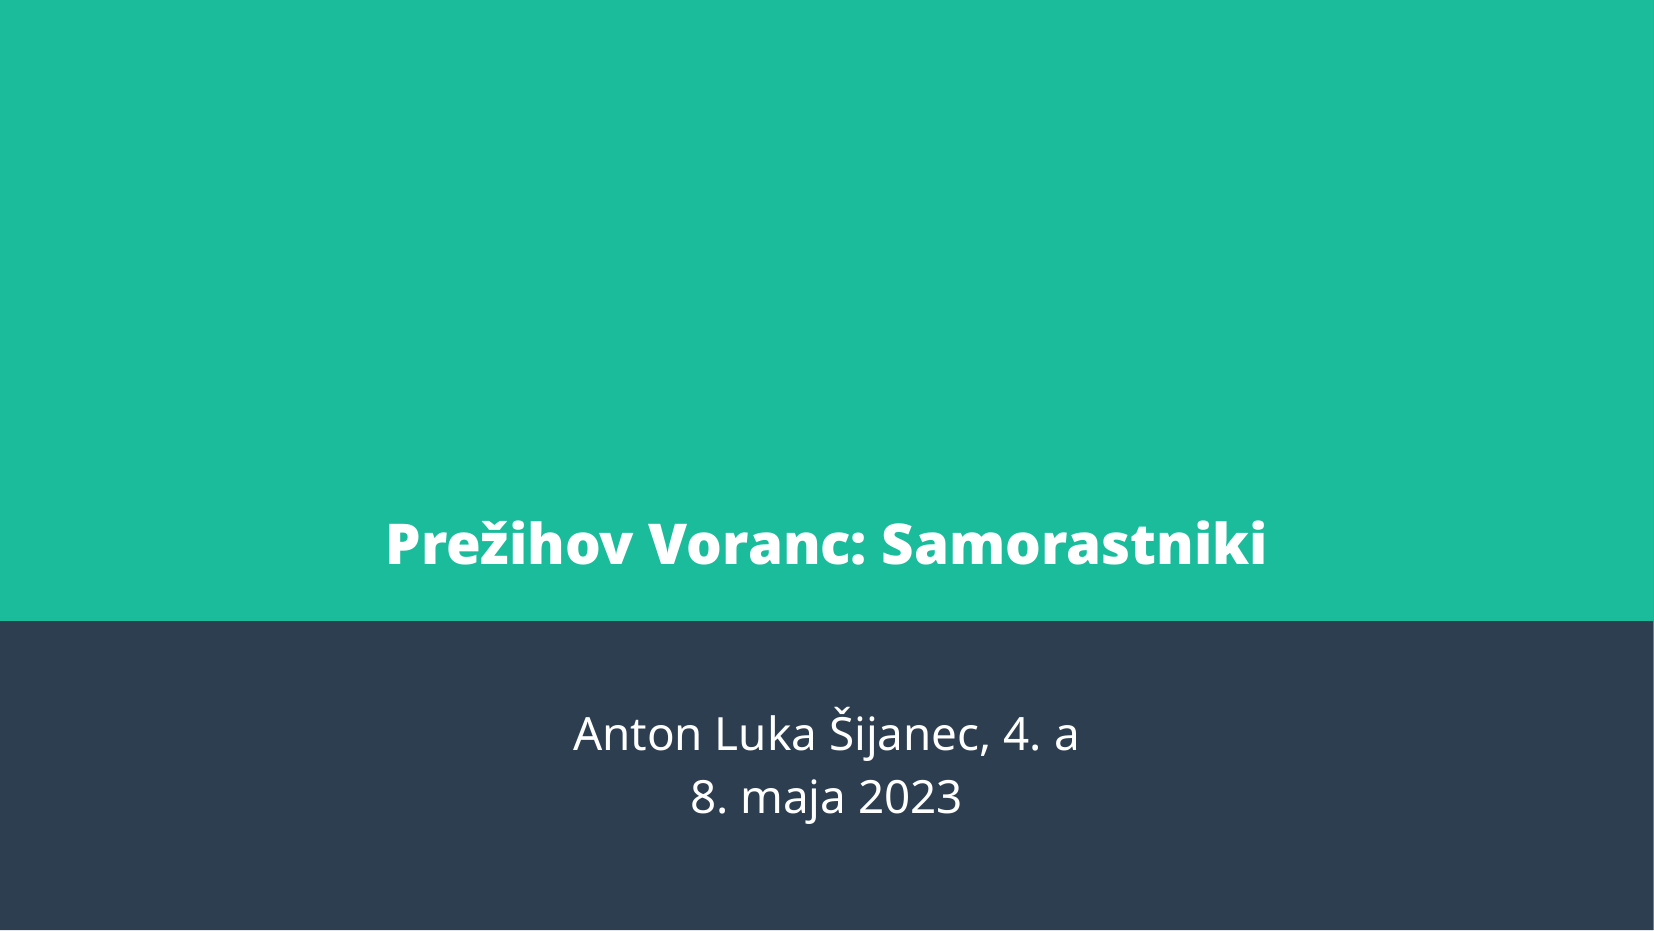

# Prežihov Voranc: Samorastniki
Anton Luka Šijanec, 4. a
8. maja 2023